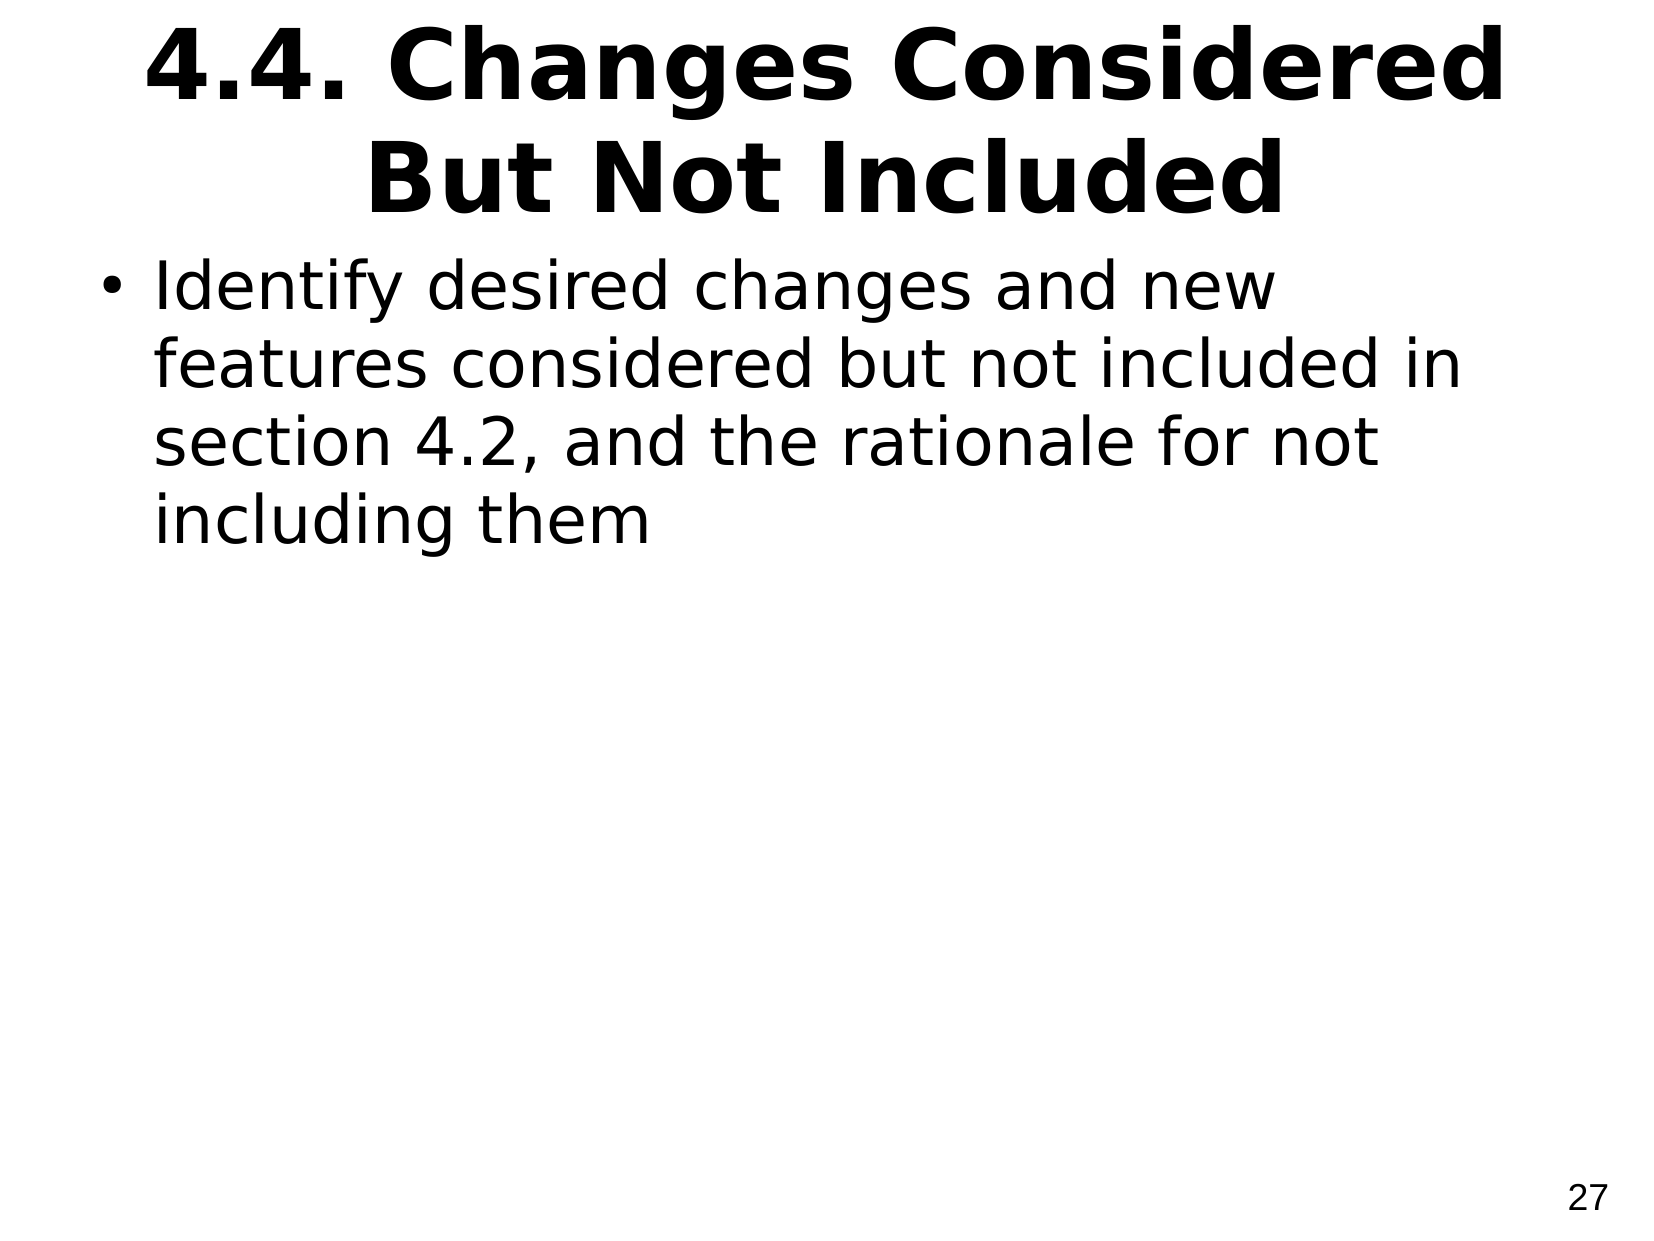

# 4.4. Changes Considered But Not Included
Identify desired changes and new features considered but not included in section 4.2, and the rationale for not including them